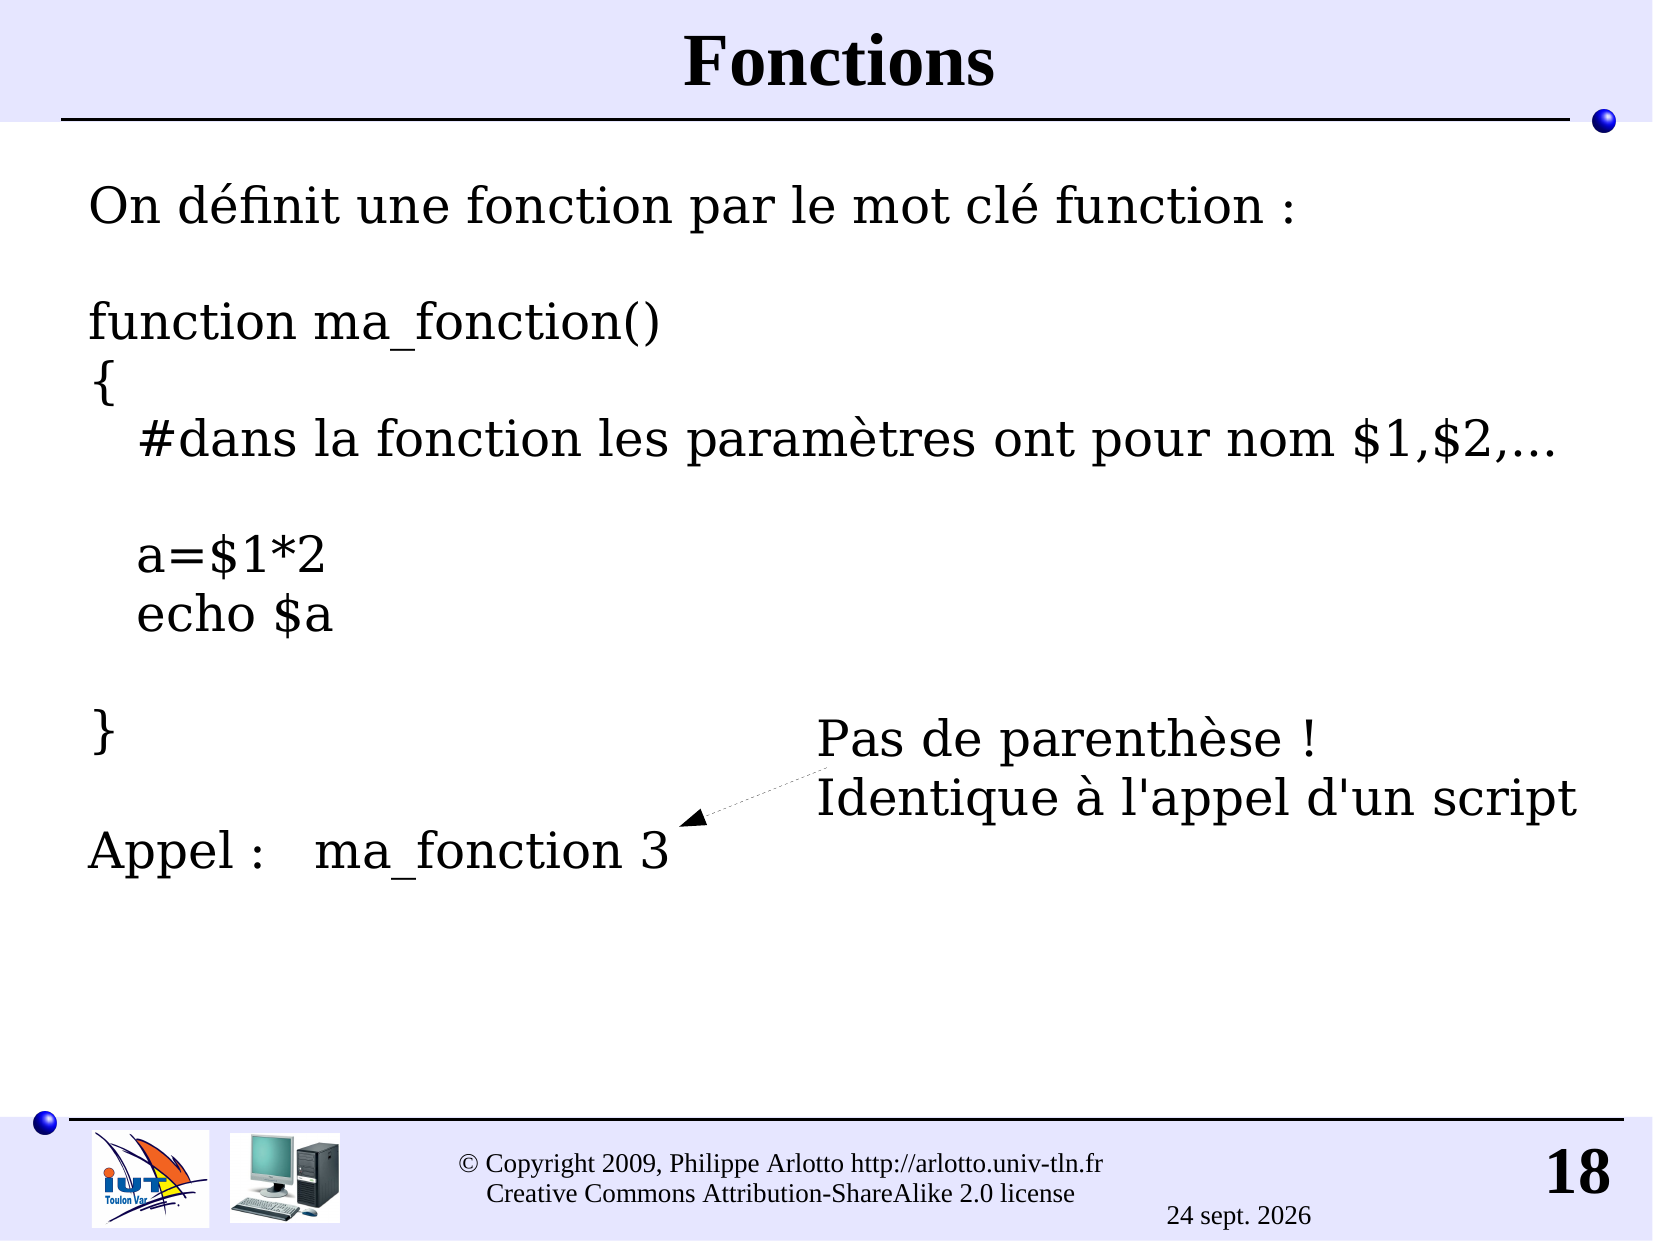

# Fonctions
On définit une fonction par le mot clé function :
function ma_fonction()
{
 #dans la fonction les paramètres ont pour nom $1,$2,...
 a=$1*2
 echo $a
}
Pas de parenthèse !
Identique à l'appel d'un script
Appel : ma_fonction 3